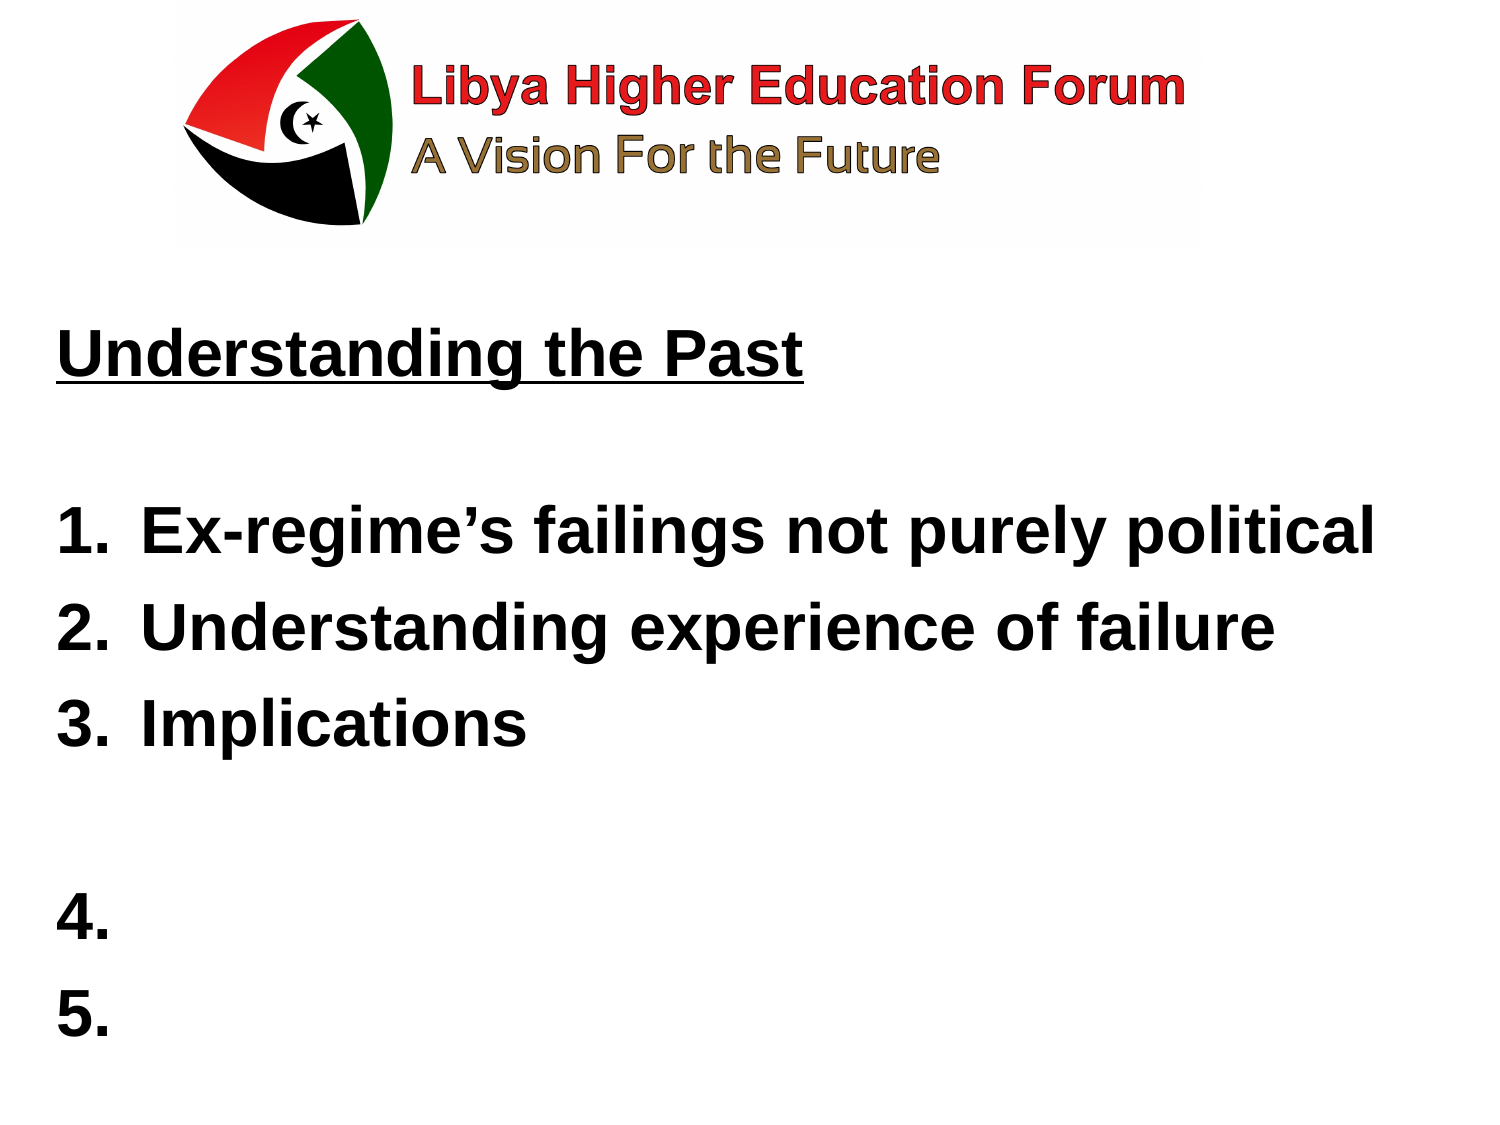

# Understanding the Past
Ex-regime’s failings not purely political
Understanding experience of failure
Implications